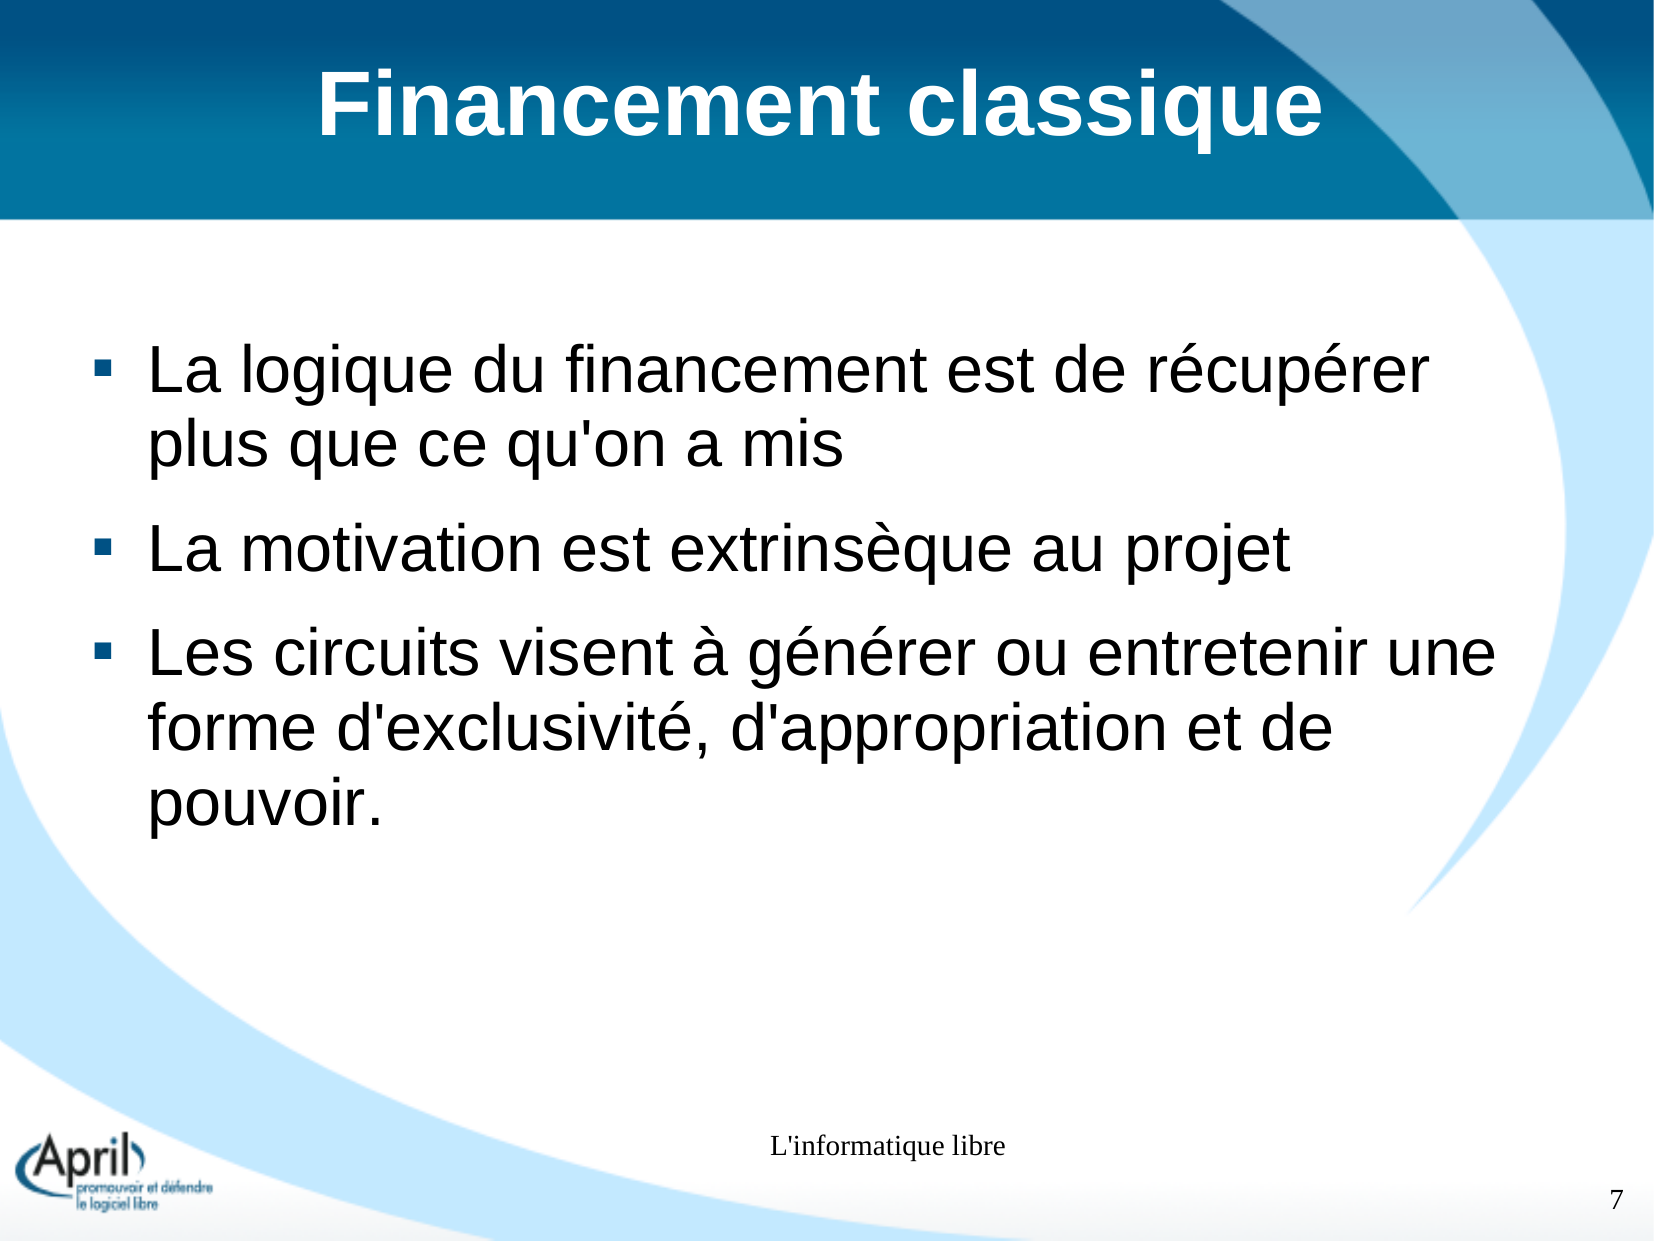

# Financement classique
La logique du financement est de récupérer plus que ce qu'on a mis
La motivation est extrinsèque au projet
Les circuits visent à générer ou entretenir une forme d'exclusivité, d'appropriation et de pouvoir.
L'informatique libre
7